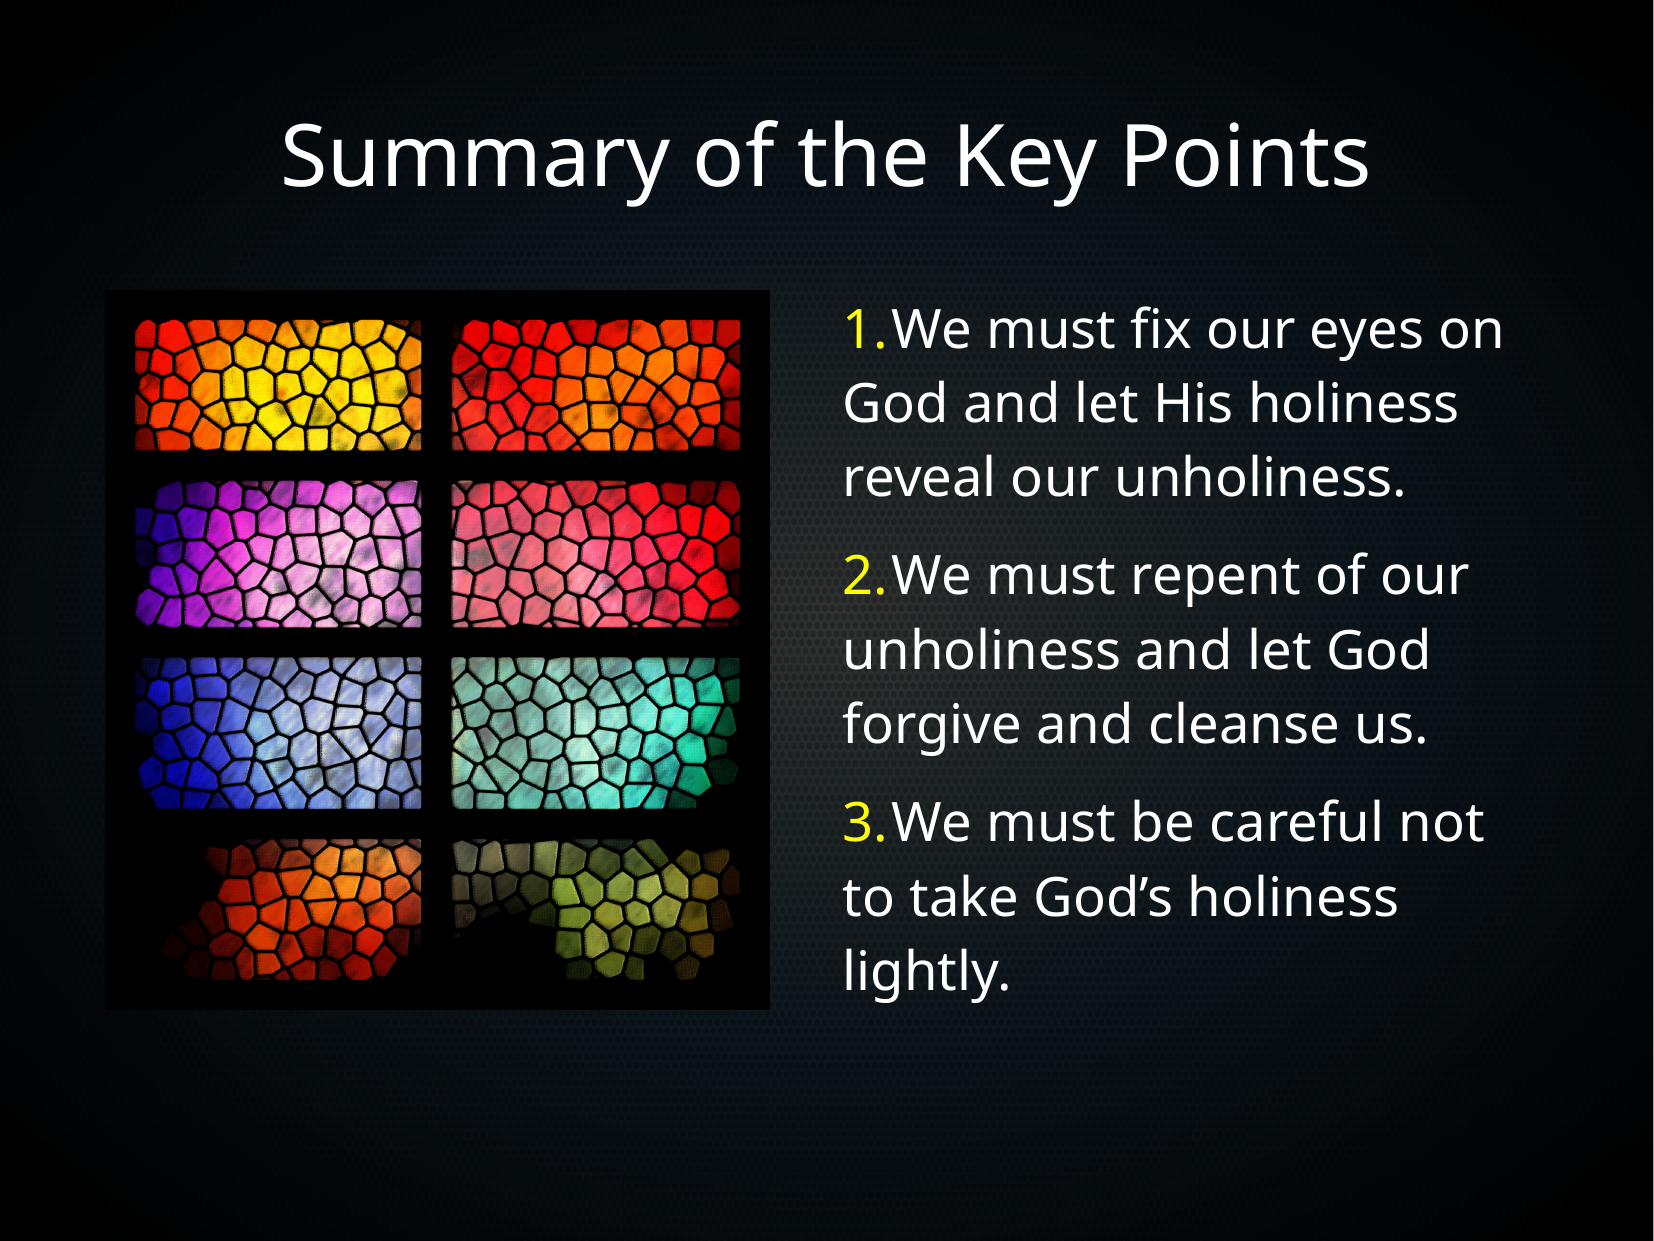

# Summary of the Key Points
We must fix our eyes on God and let His holiness reveal our unholiness.
We must repent of our unholiness and let God forgive and cleanse us.
We must be careful not to take God’s holiness lightly.